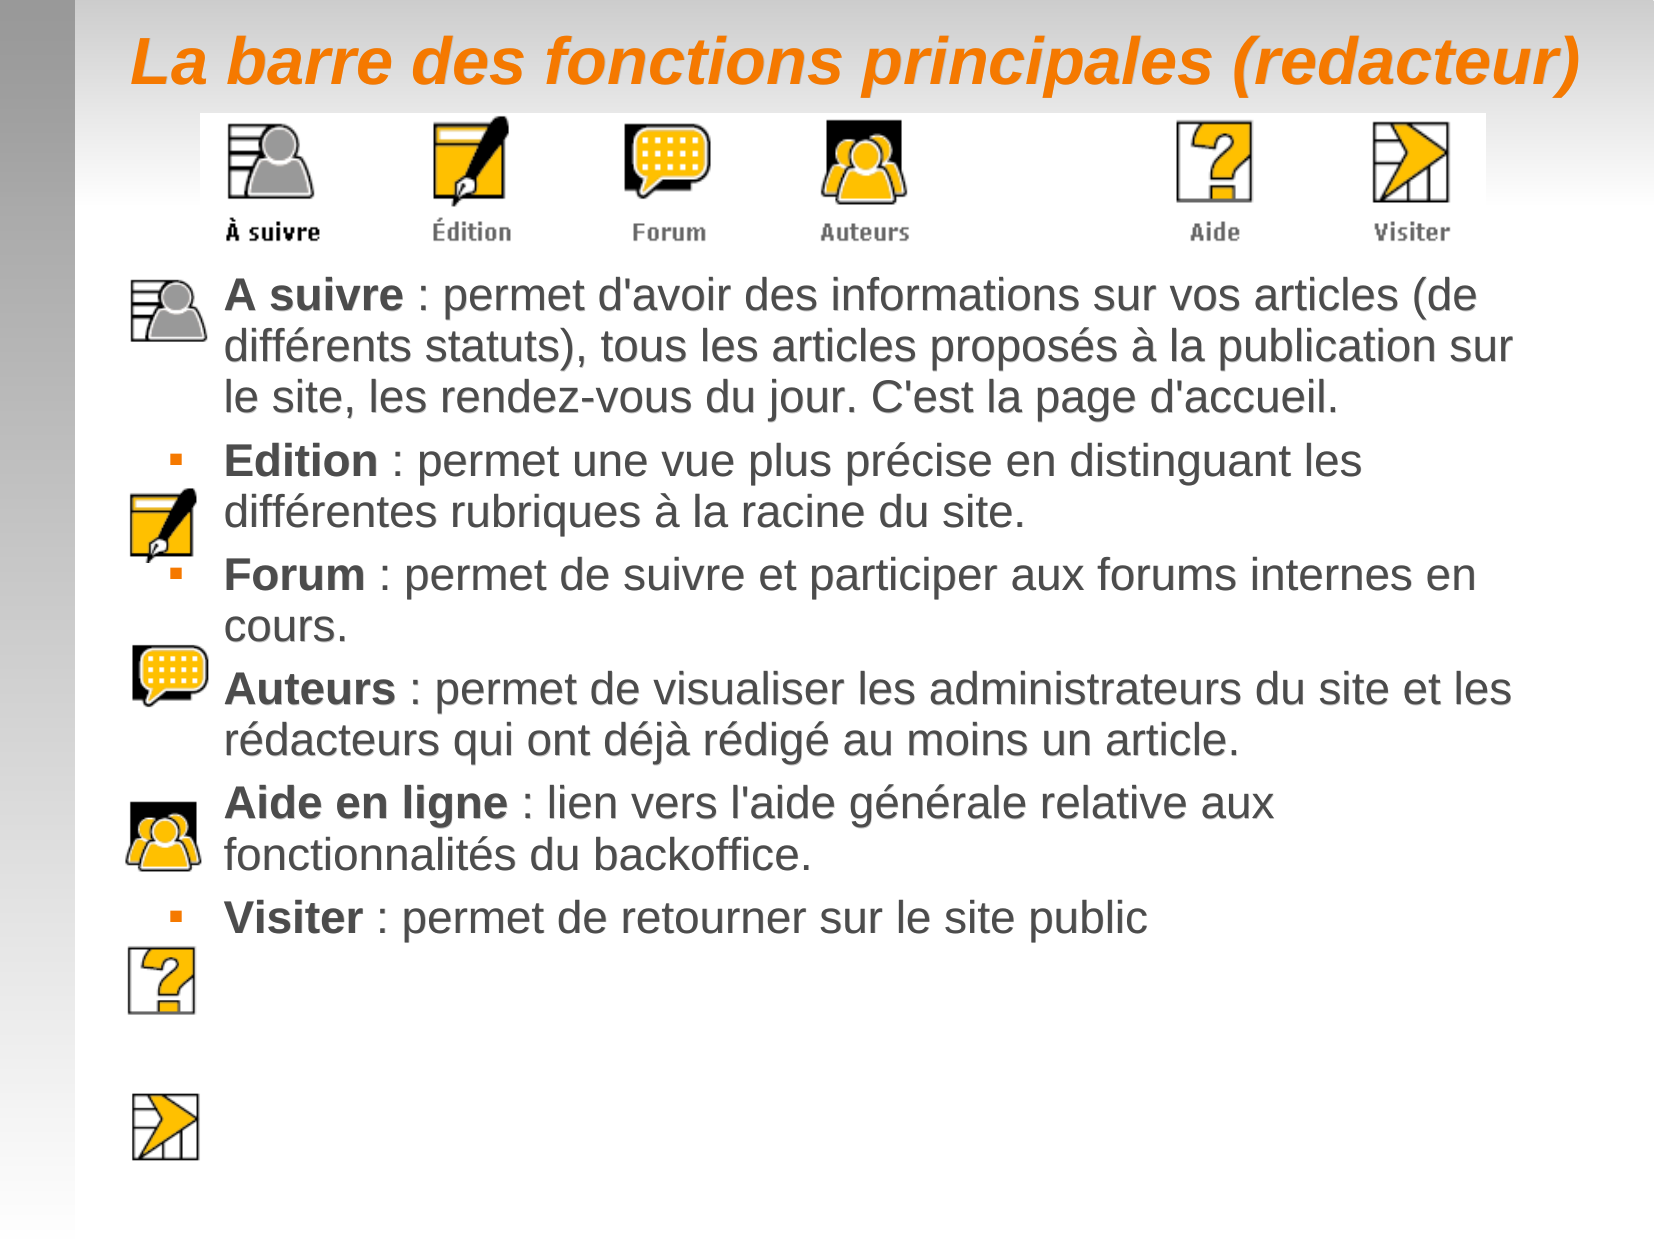

# La barre des fonctions principales (redacteur)
A suivre : permet d'avoir des informations sur vos articles (de différents statuts), tous les articles proposés à la publication sur le site, les rendez-vous du jour. C'est la page d'accueil.
Edition : permet une vue plus précise en distinguant les différentes rubriques à la racine du site.
Forum : permet de suivre et participer aux forums internes en cours.
Auteurs : permet de visualiser les administrateurs du site et les rédacteurs qui ont déjà rédigé au moins un article.
Aide en ligne : lien vers l'aide générale relative aux fonctionnalités du backoffice.
Visiter : permet de retourner sur le site public